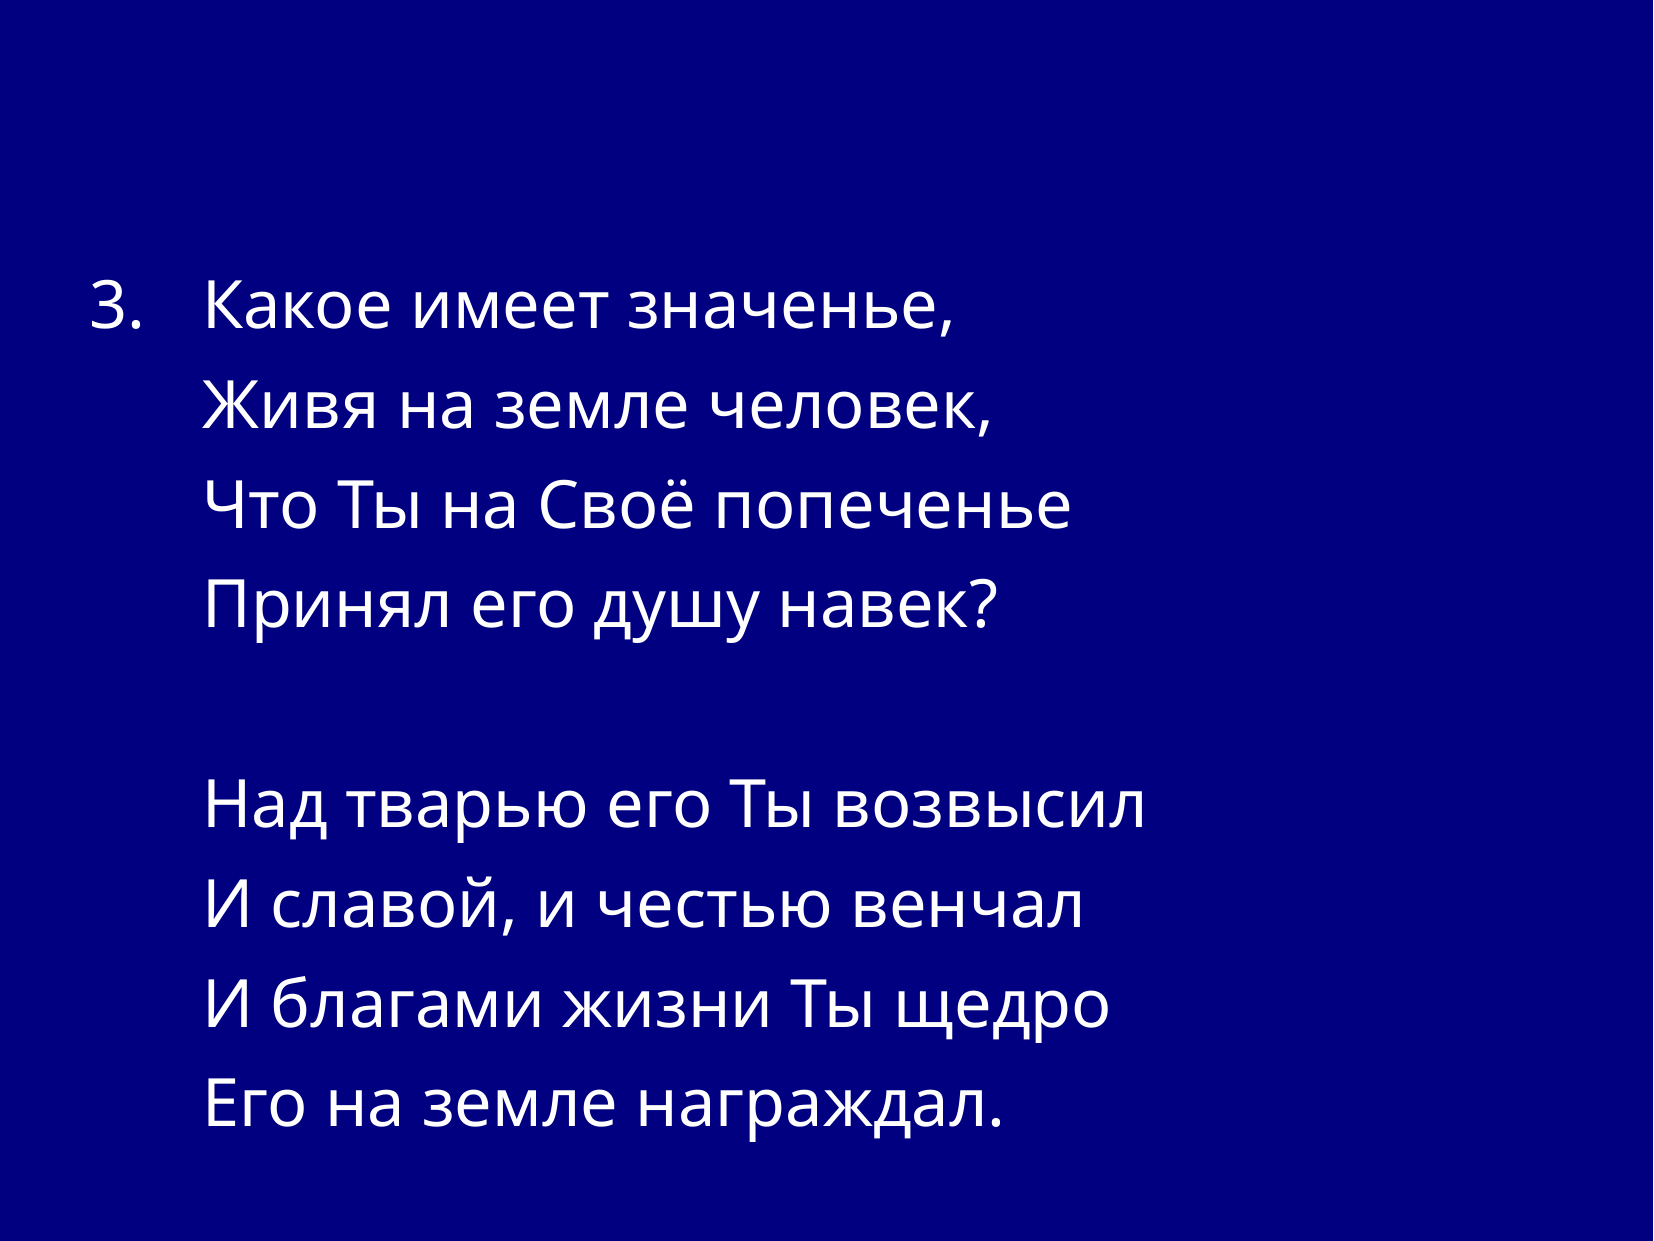

3.	Какое имеет значенье,
	Живя на земле человек,
	Что Ты на Своё попеченье
	Принял его душу навек?
	Над тварью его Ты возвысил
	И славой, и честью венчал
	И благами жизни Ты щедро
	Его на земле награждал.